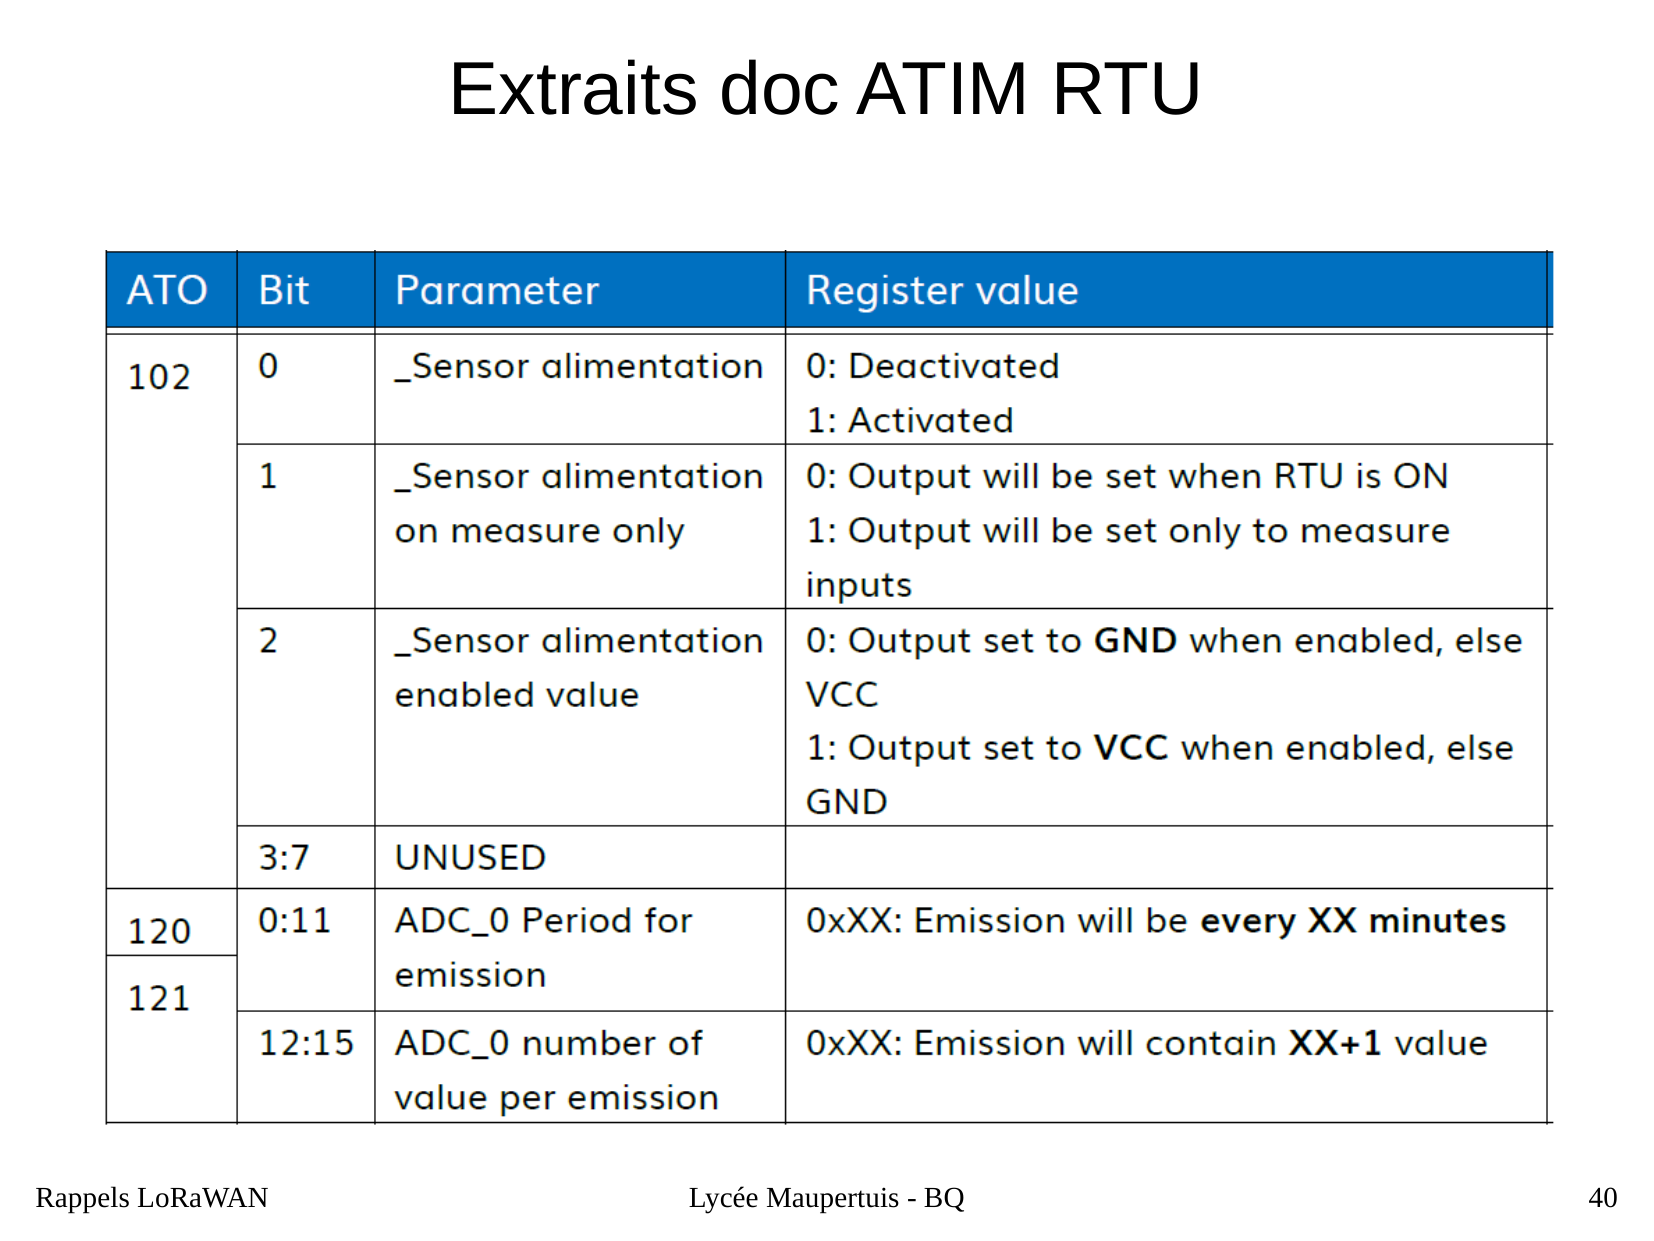

# Extraits doc ATIM RTU
Rappels LoRaWAN
Lycée Maupertuis - BQ
40